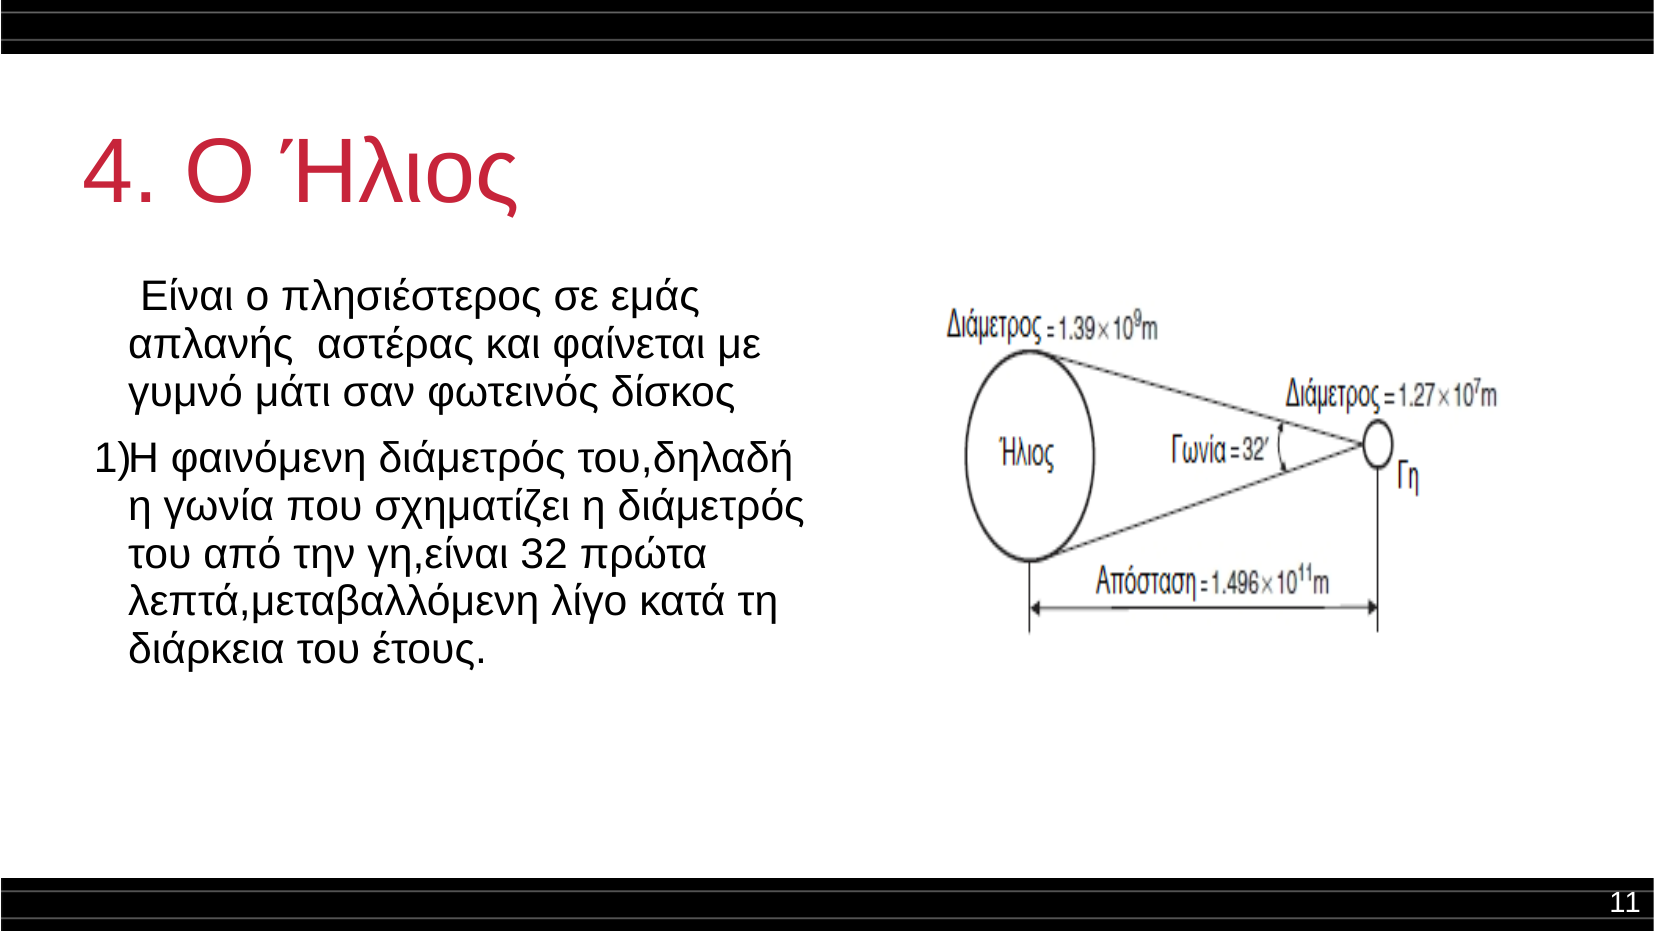

# 4. O Ήλιος
 Είναι ο πλησιέστερος σε εμάς απλανής αστέρας και φαίνεται με γυμνό μάτι σαν φωτεινός δίσκος
Η φαινόμενη διάμετρός του,δηλαδή η γωνία που σχηματίζει η διάμετρός του από την γη,είναι 32 πρώτα λεπτά,μεταβαλλόμενη λίγο κατά τη διάρκεια του έτους.